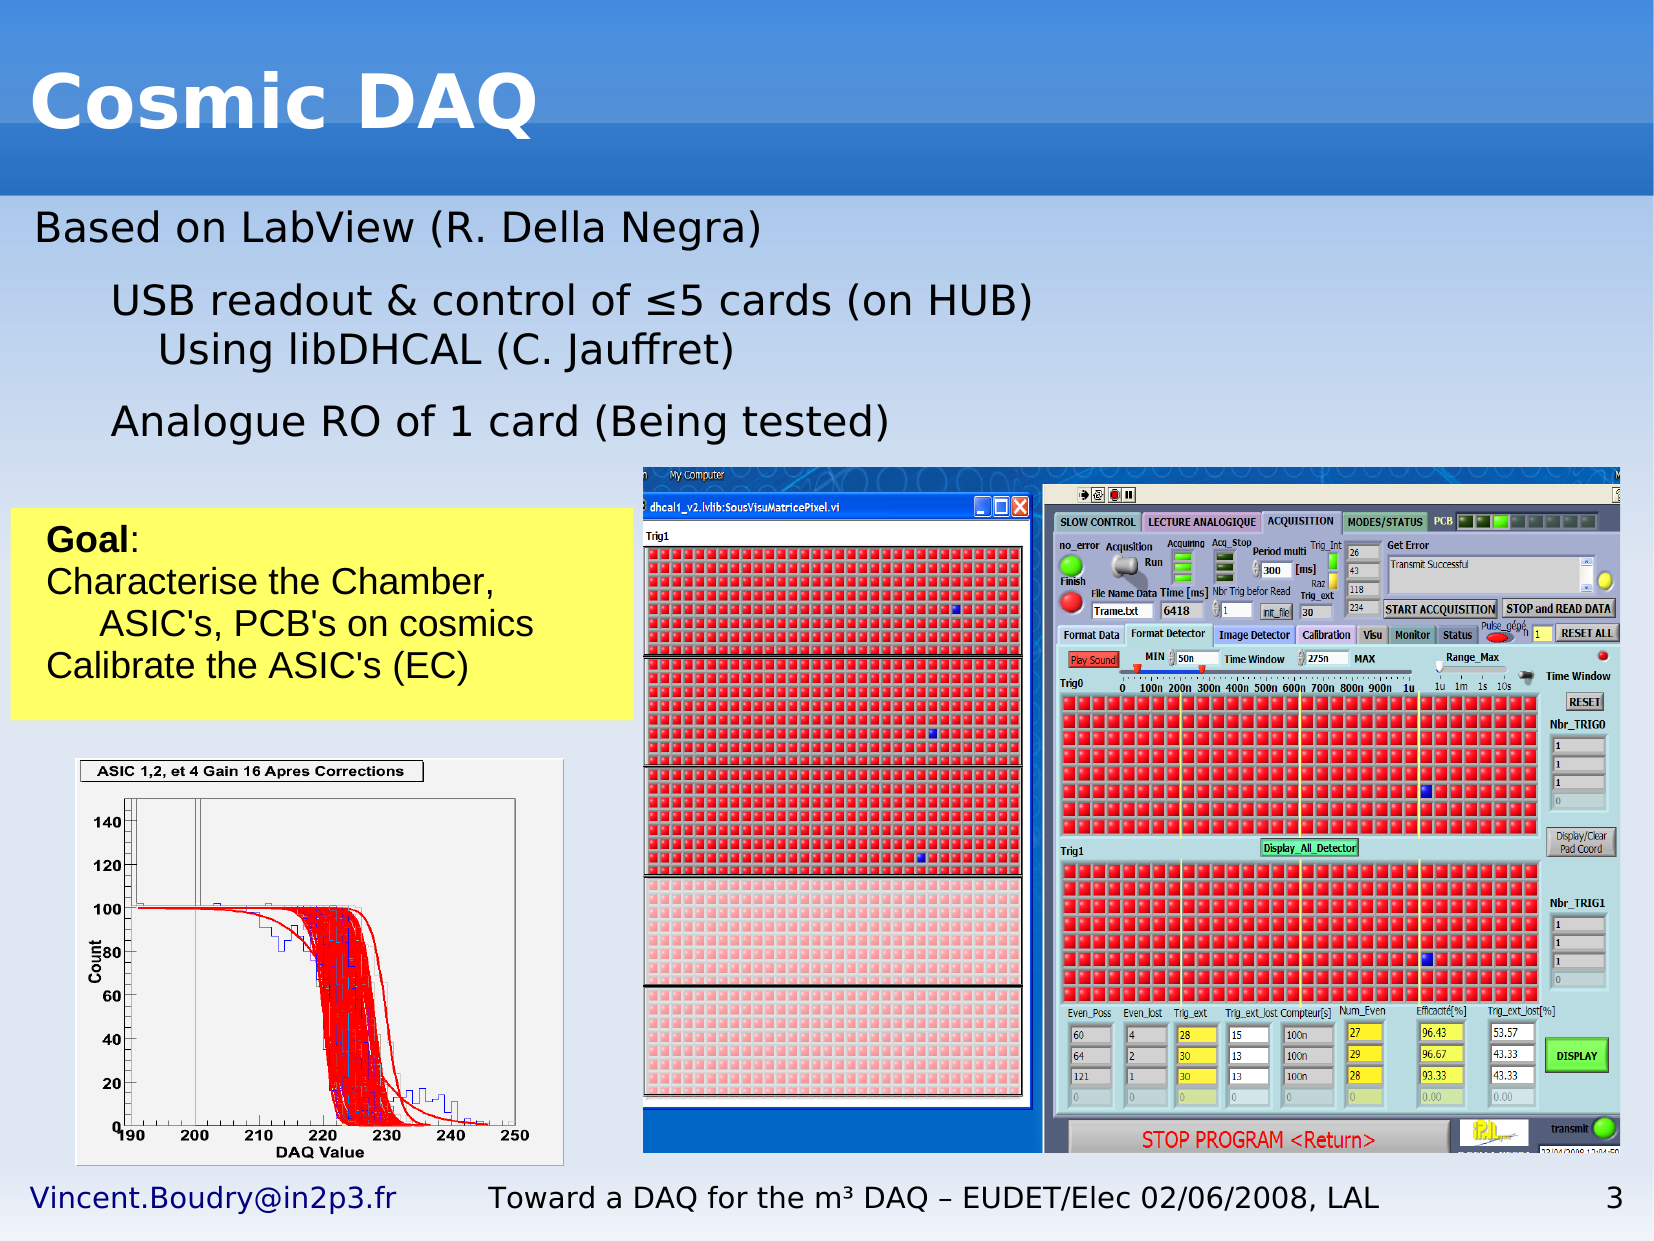

# Cosmic DAQ
Based on LabView (R. Della Negra)
USB readout & control of ≤5 cards (on HUB)
Using libDHCAL (C. Jauffret)
Analogue RO of 1 card (Being tested)
Goal:
Characterise the Chamber, ASIC's, PCB's on cosmics
Calibrate the ASIC's (EC)
Toward a DAQ for the m³ DAQ – EUDET/Elec 02/06/2008, LAL
3